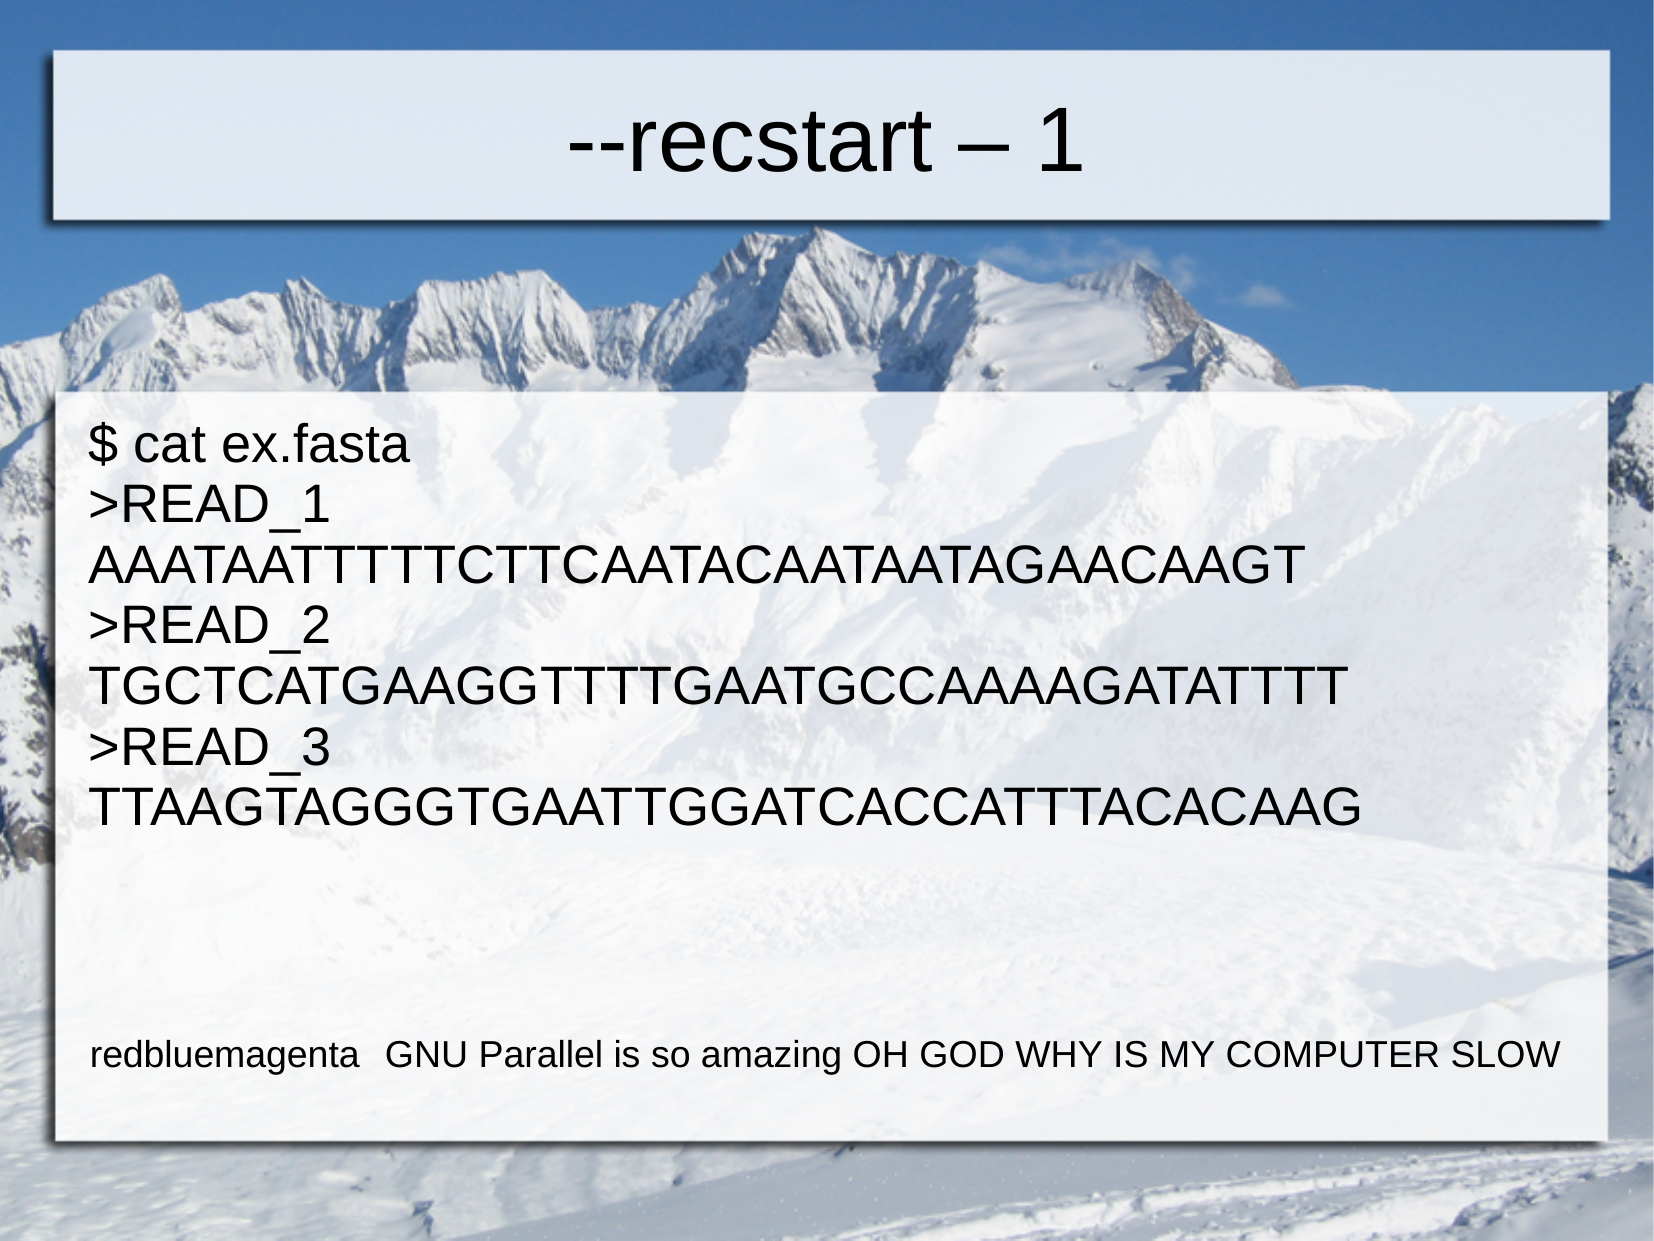

# --recstart – 1
$ cat ex.fasta
>READ_1
AAATAATTTTTCTTCAATACAATAATAGAACAAGT
>READ_2
TGCTCATGAAGGTTTTGAATGCCAAAAGATATTTT
>READ_3
TTAAGTAGGGTGAATTGGATCACCATTTACACAAG
redbluemagenta‎ 	GNU Parallel is so amazing OH GOD WHY IS MY COMPUTER SLOW